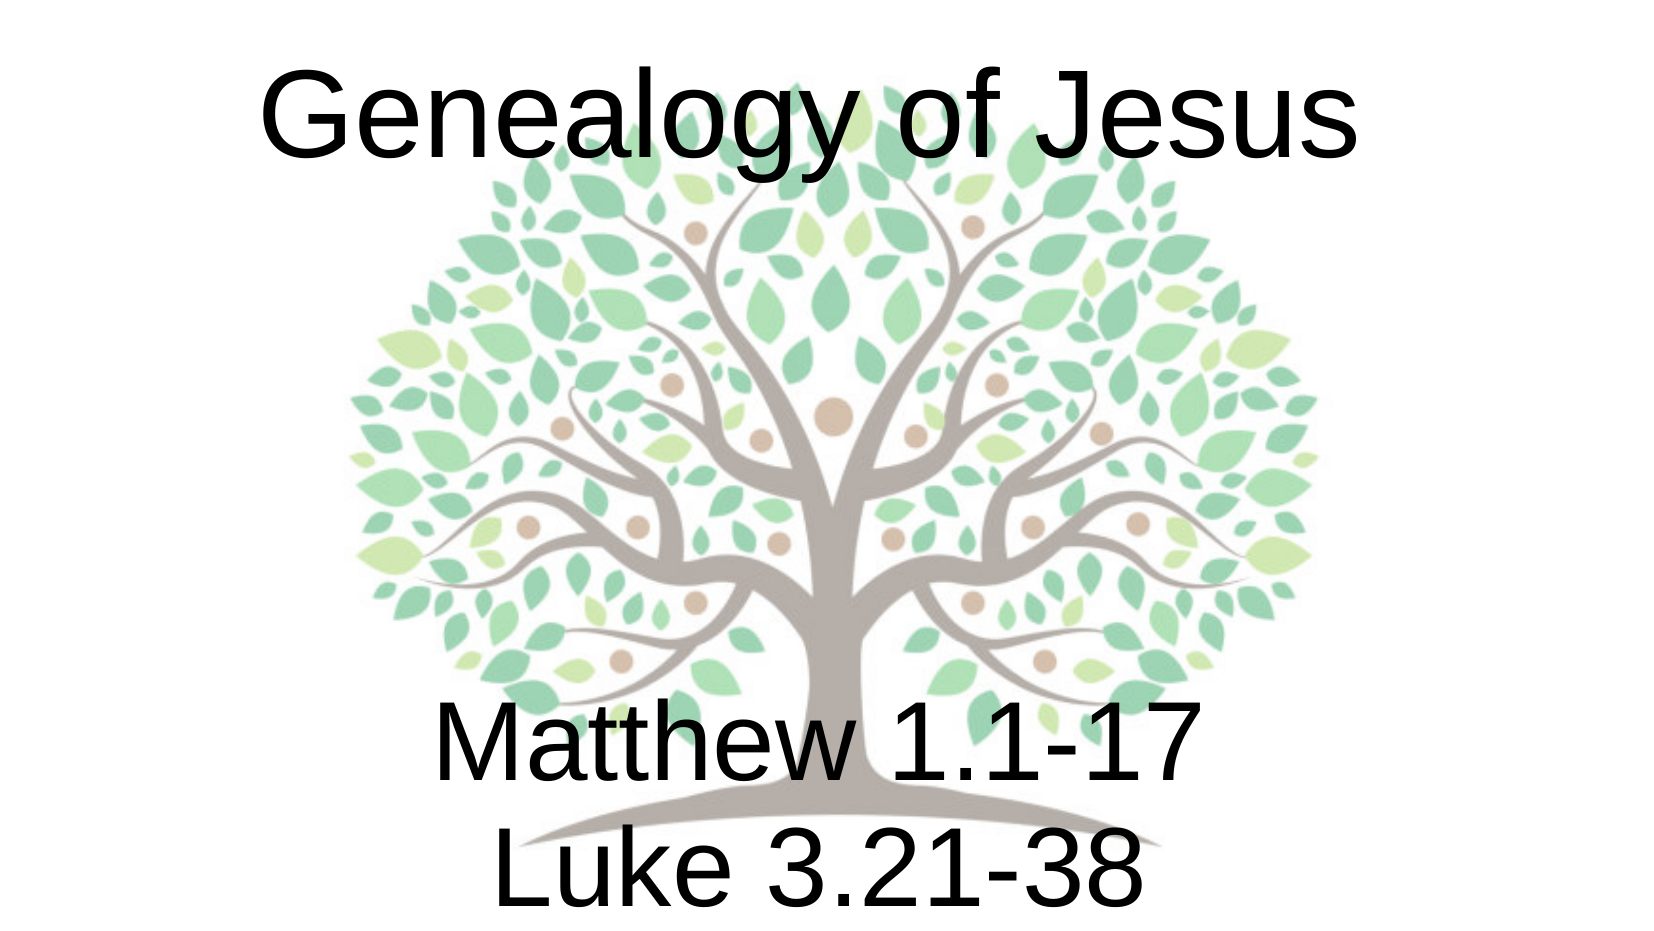

# Genealogy of Jesus
Matthew 1.1-17
Luke 3.21-38